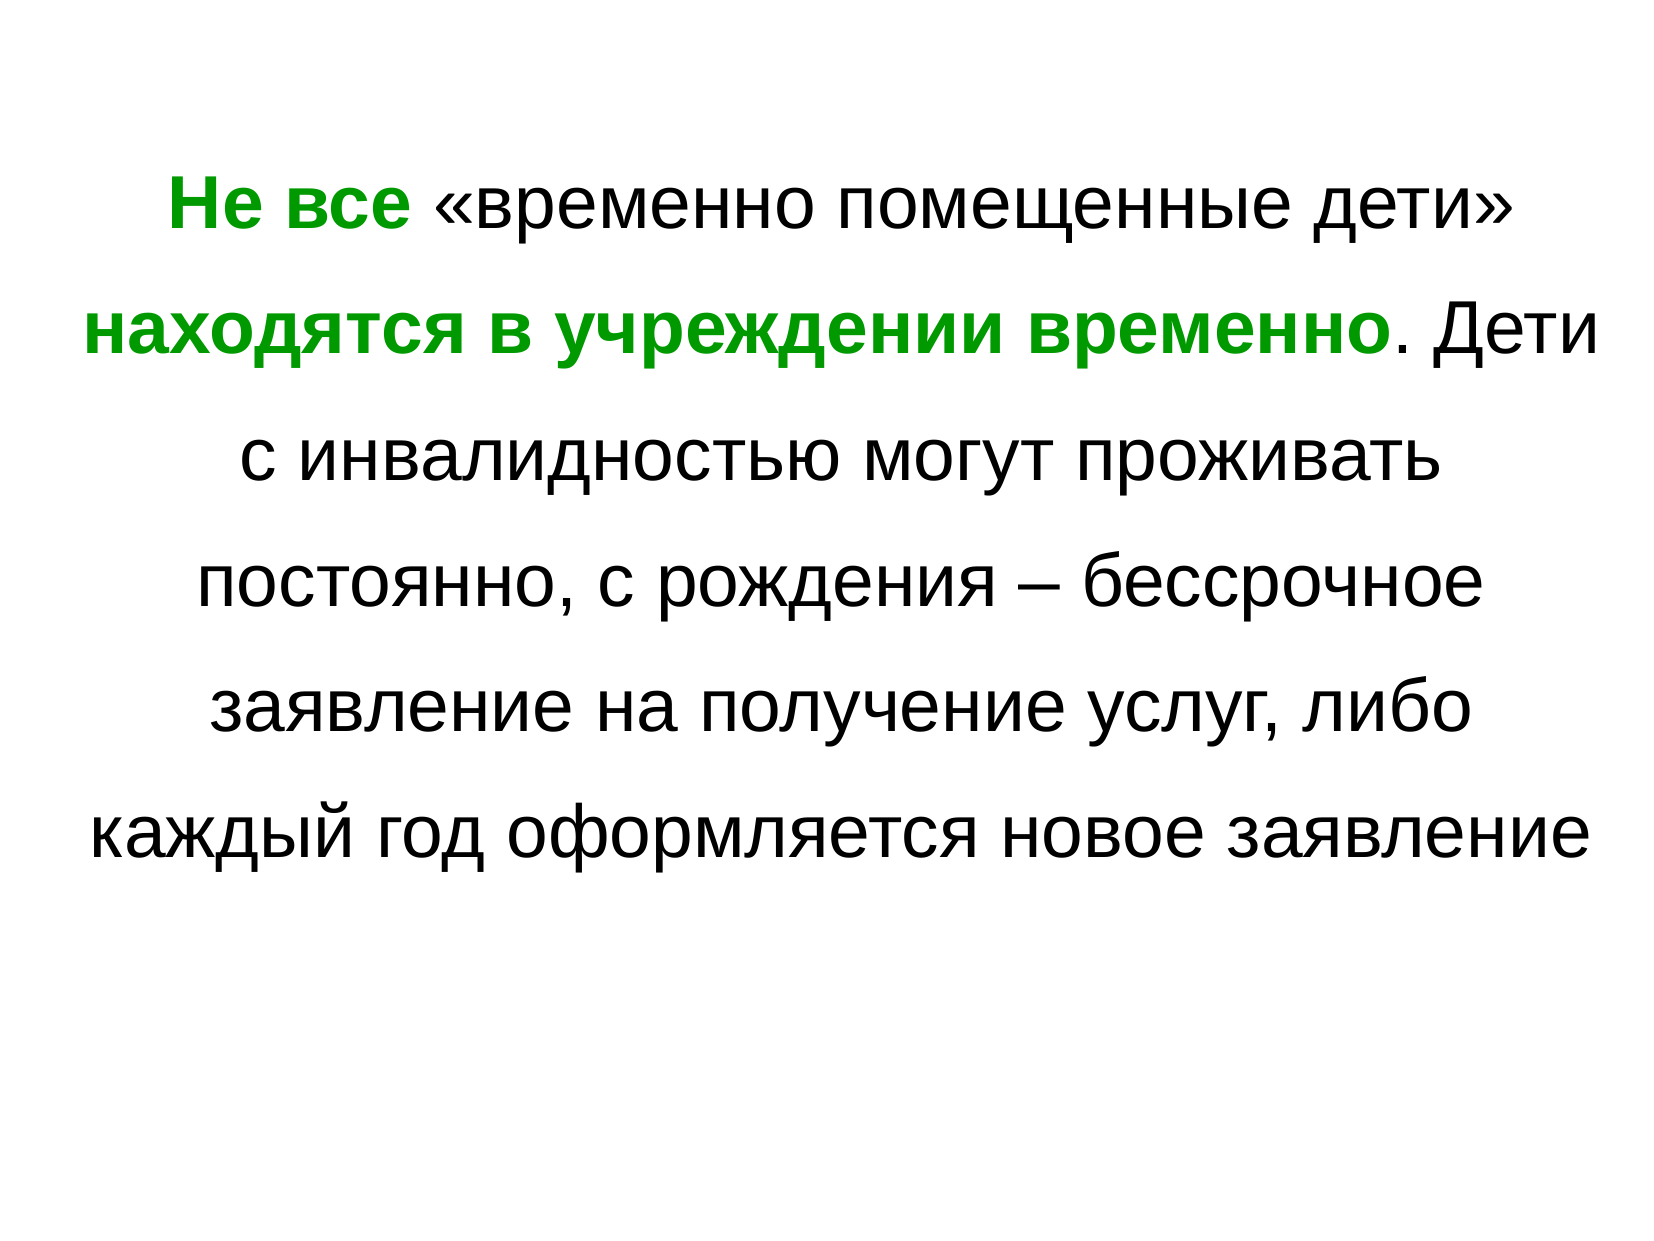

Не все «временно помещенные дети» находятся в учреждении временно. Дети с инвалидностью могут проживать постоянно, с рождения – бессрочное заявление на получение услуг, либо каждый год оформляется новое заявление